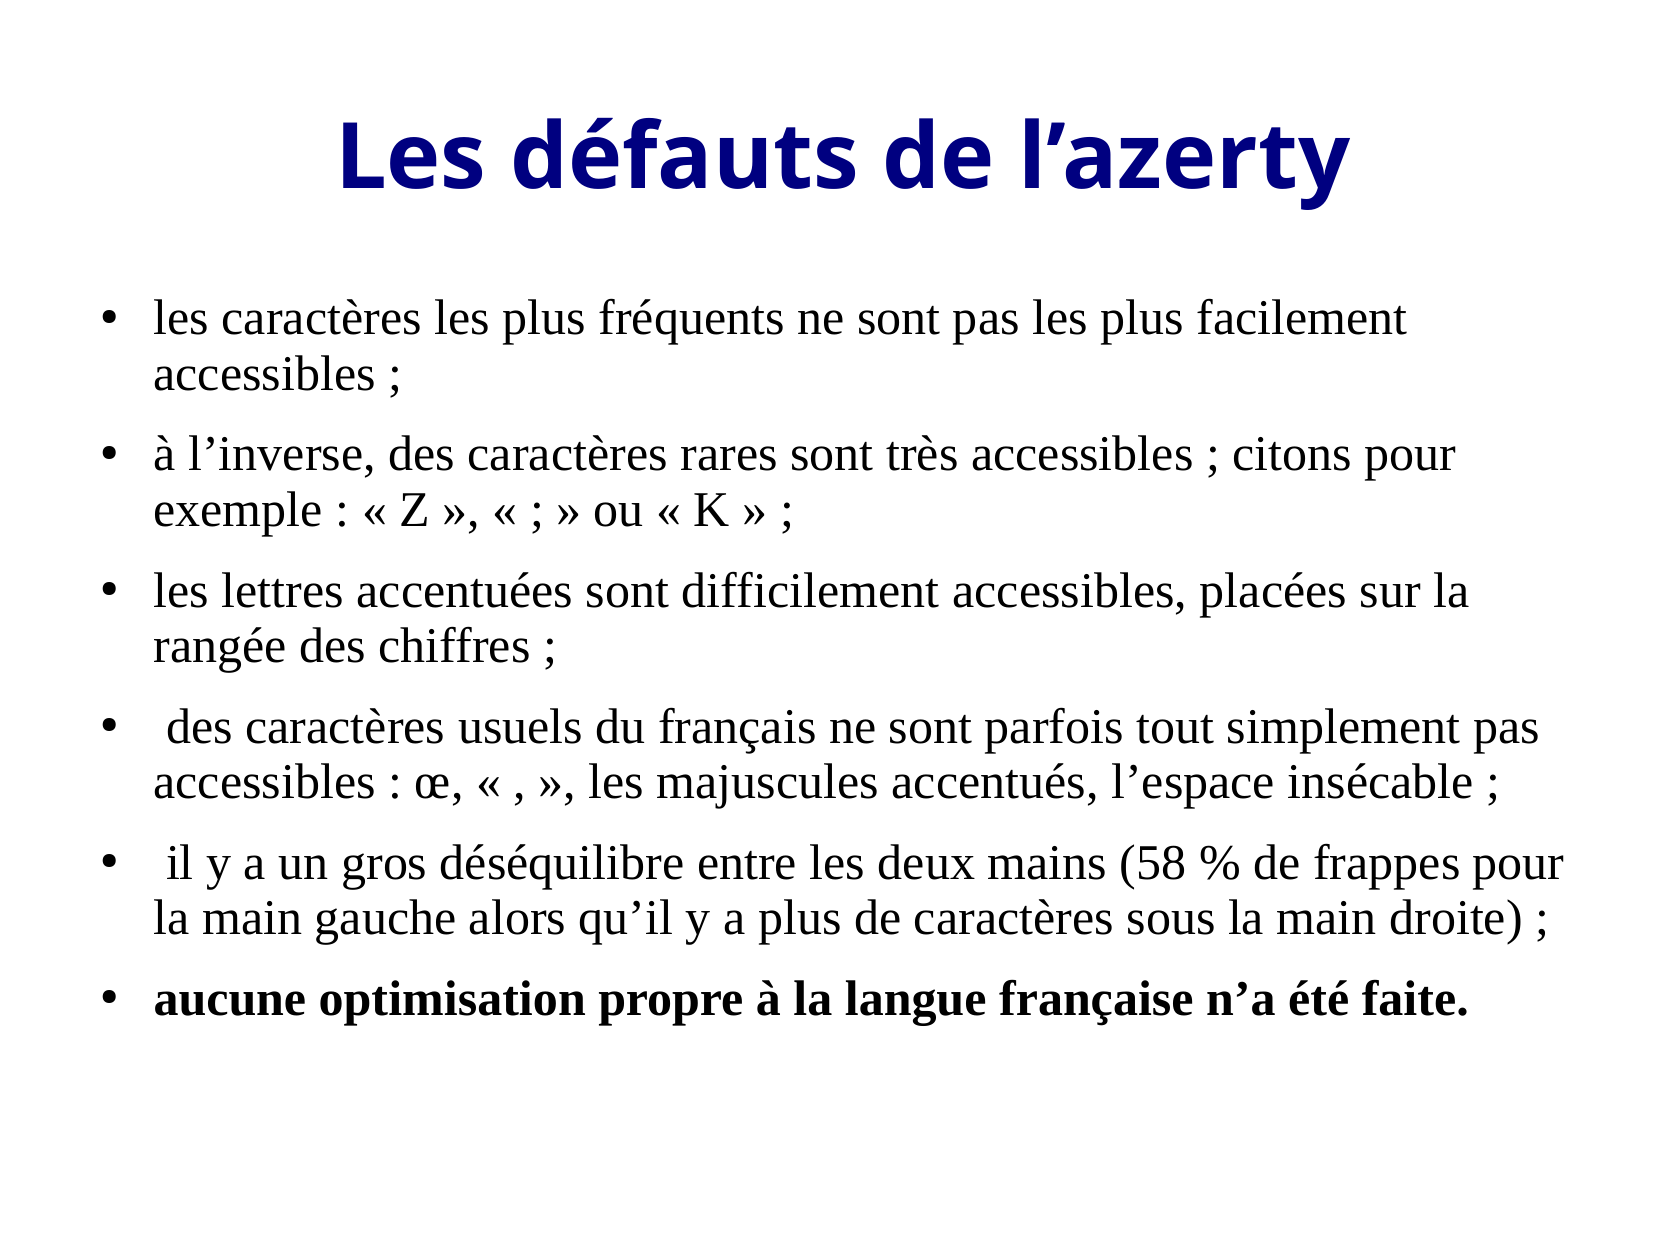

# Les défauts de l’azerty
les caractères les plus fréquents ne sont pas les plus facilement accessibles ;
à l’inverse, des caractères rares sont très accessibles ; citons pour exemple : « Z », « ; » ou « K » ;
les lettres accentuées sont difficilement accessibles, placées sur la rangée des chiffres ;
 des caractères usuels du français ne sont parfois tout simplement pas accessibles : œ, « , », les majuscules accentués, l’espace insécable ;
 il y a un gros déséquilibre entre les deux mains (58 % de frappes pour la main gauche alors qu’il y a plus de caractères sous la main droite) ;
aucune optimisation propre à la langue française n’a été faite.